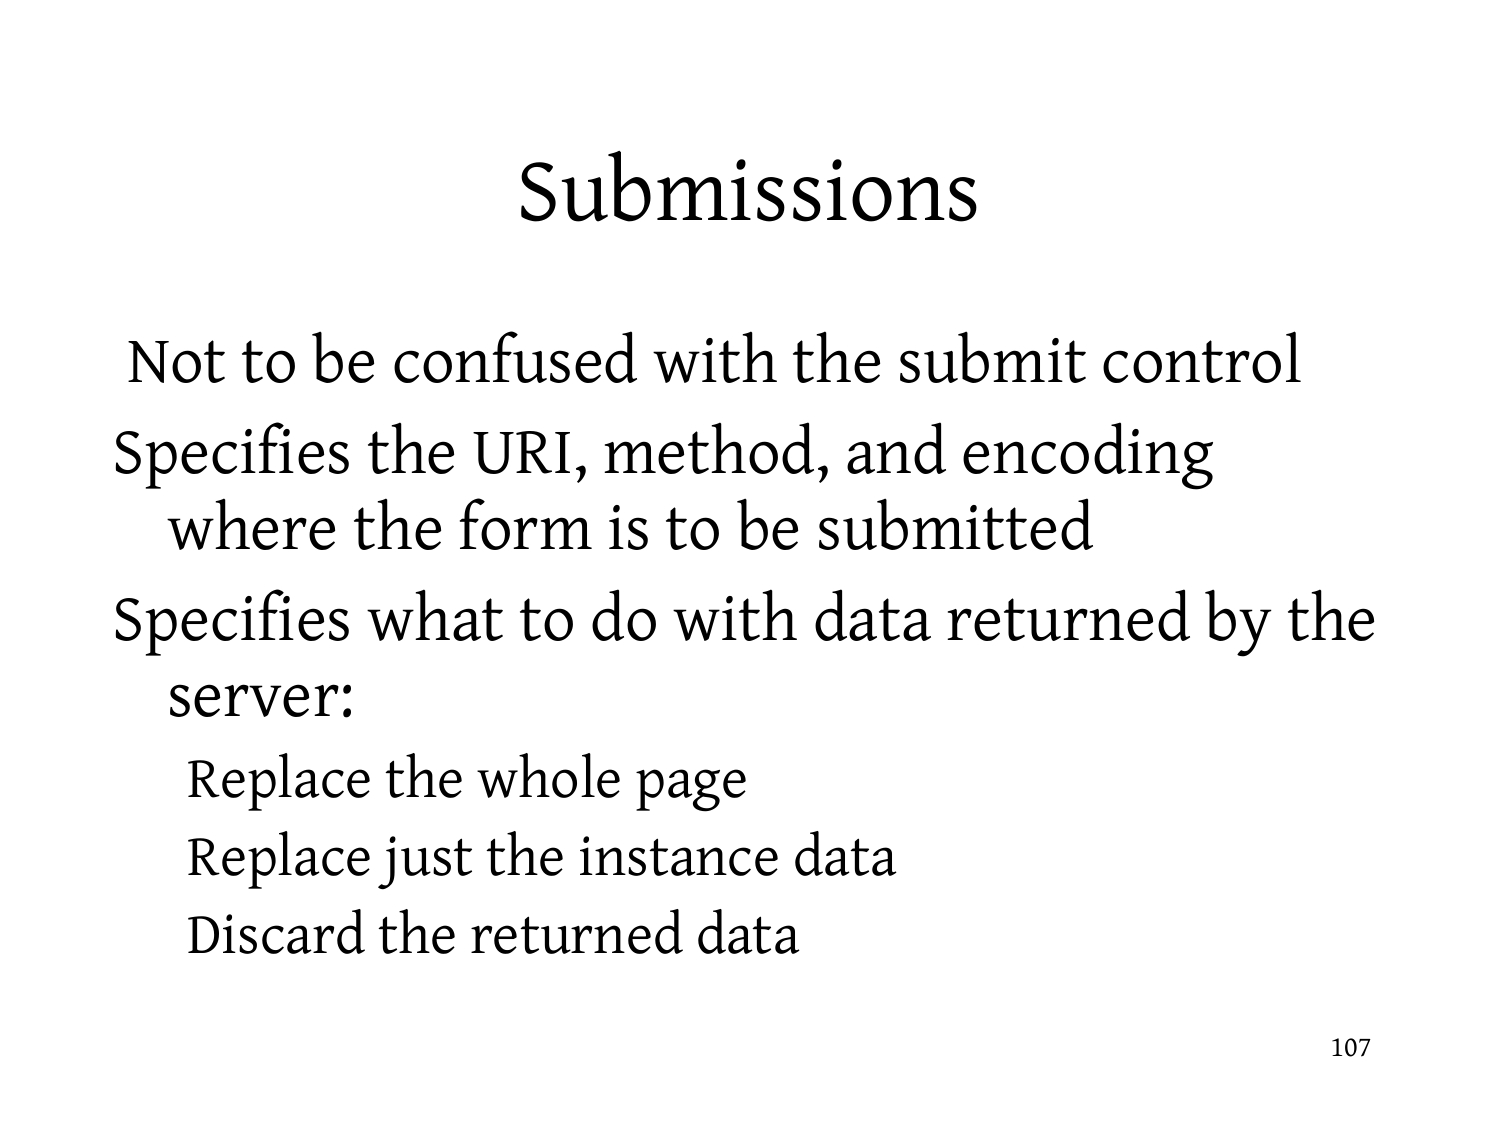

# Submissions
 Not to be confused with the submit control
Specifies the URI, method, and encoding where the form is to be submitted
Specifies what to do with data returned by the server:
Replace the whole page
Replace just the instance data
Discard the returned data